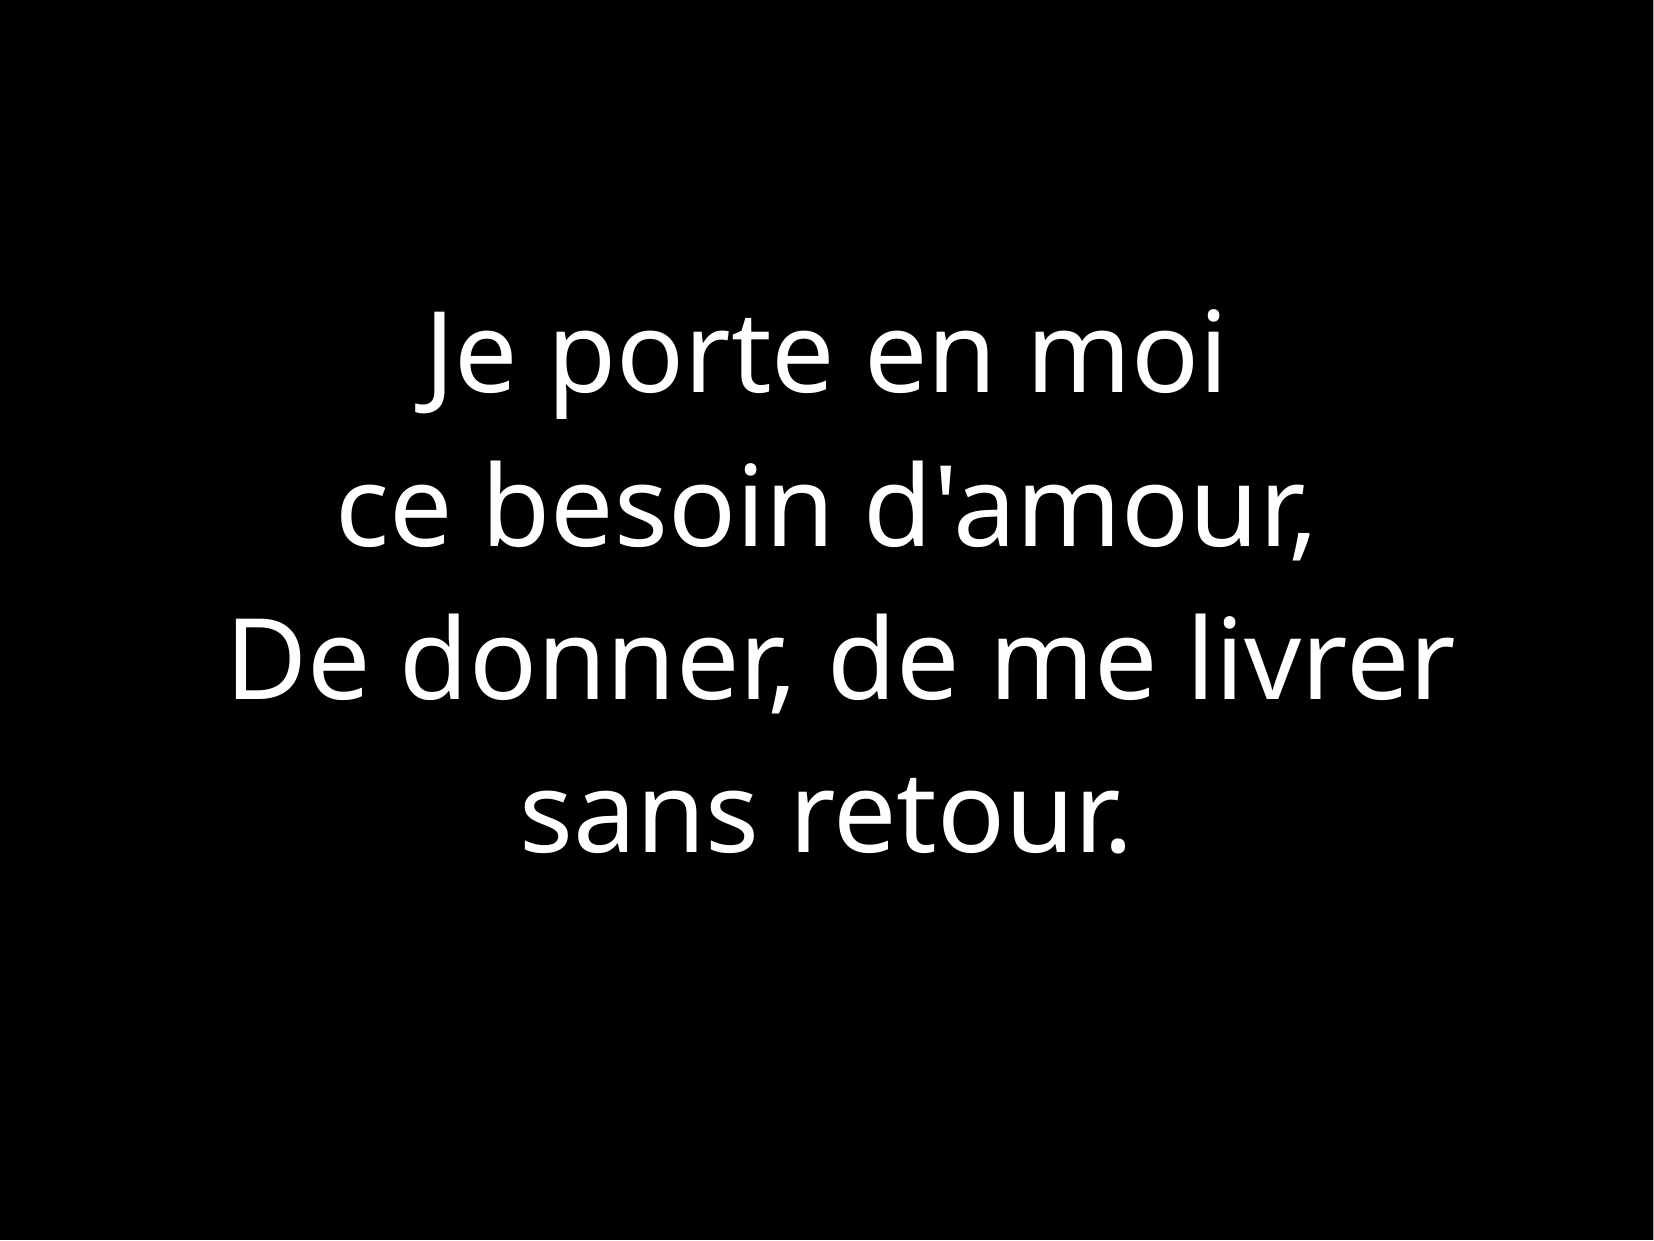

# Je porte en moi
ce besoin d'amour,
 De donner, de me livrer sans retour.